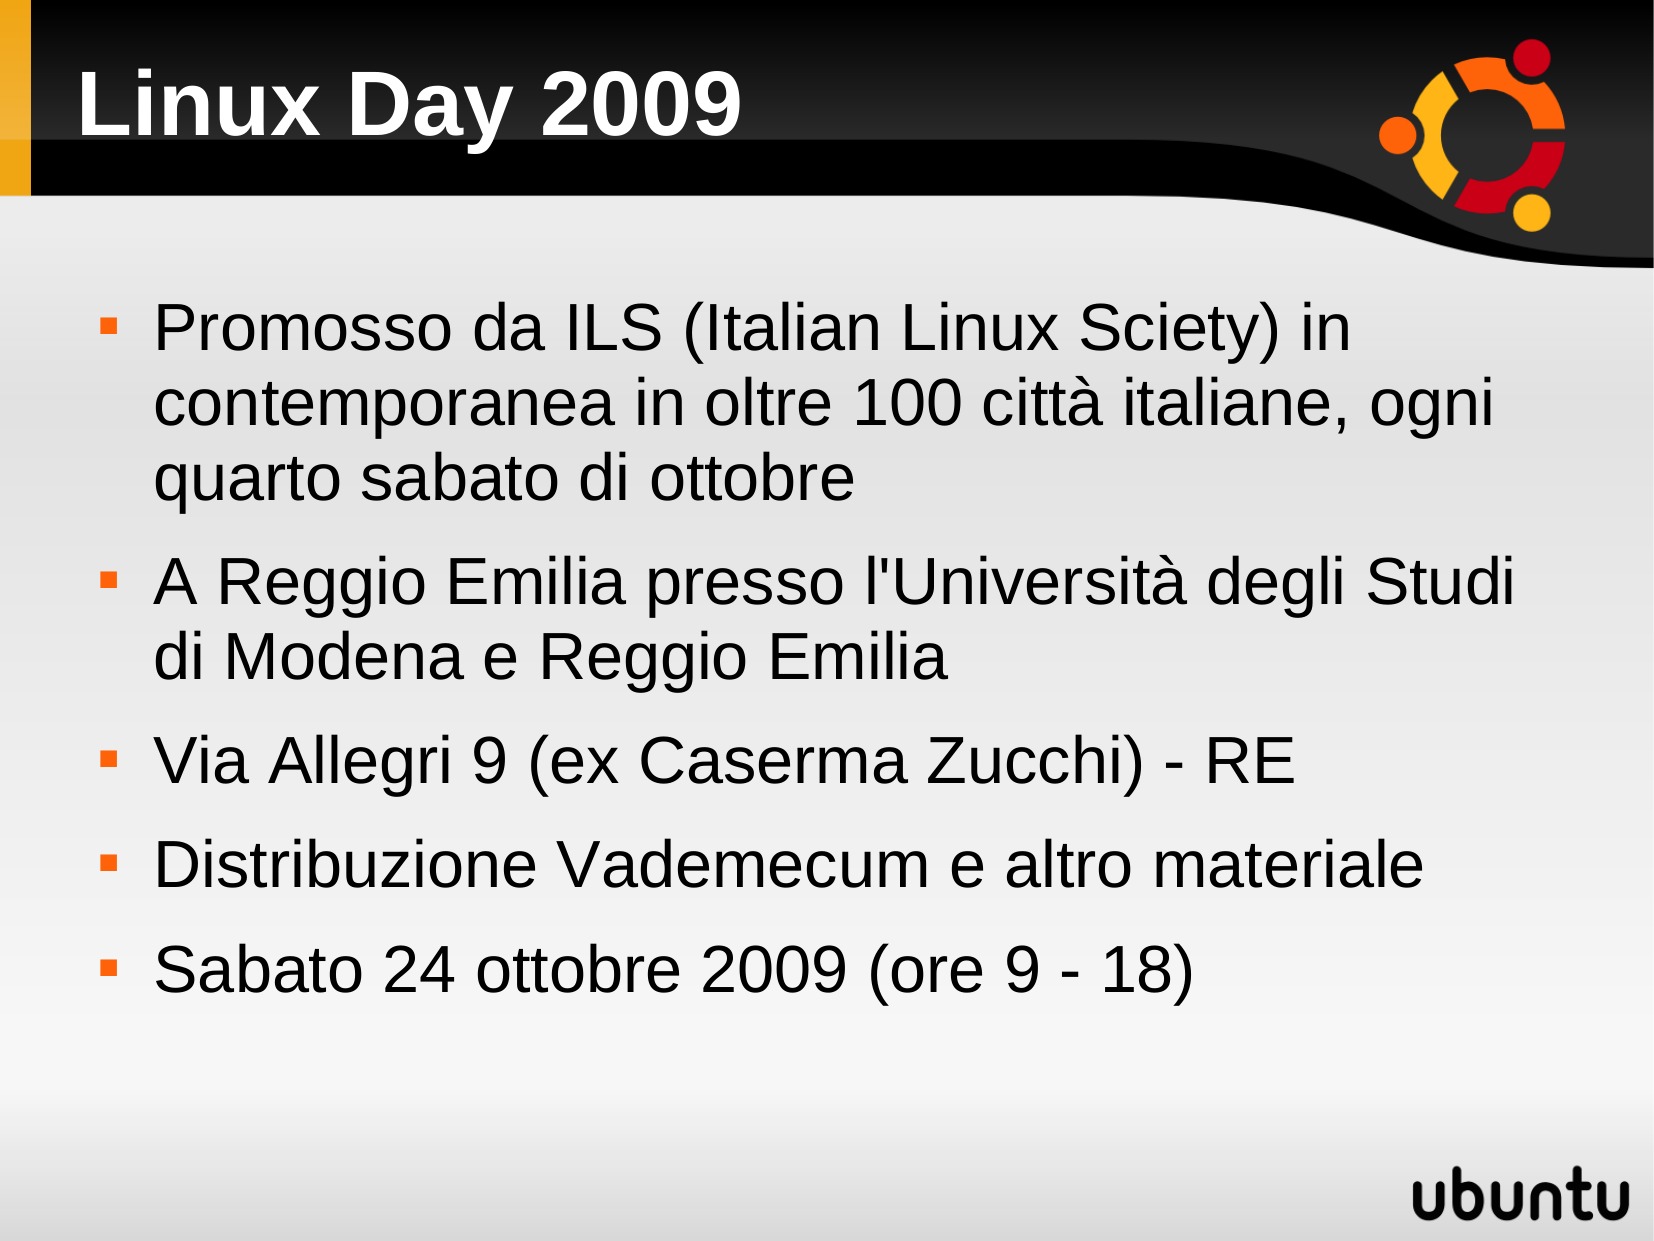

# Linux Day 2009
Promosso da ILS (Italian Linux Sciety) in contemporanea in oltre 100 città italiane, ogni quarto sabato di ottobre
A Reggio Emilia presso l'Università degli Studi di Modena e Reggio Emilia
Via Allegri 9 (ex Caserma Zucchi) - RE
Distribuzione Vademecum e altro materiale
Sabato 24 ottobre 2009 (ore 9 - 18)